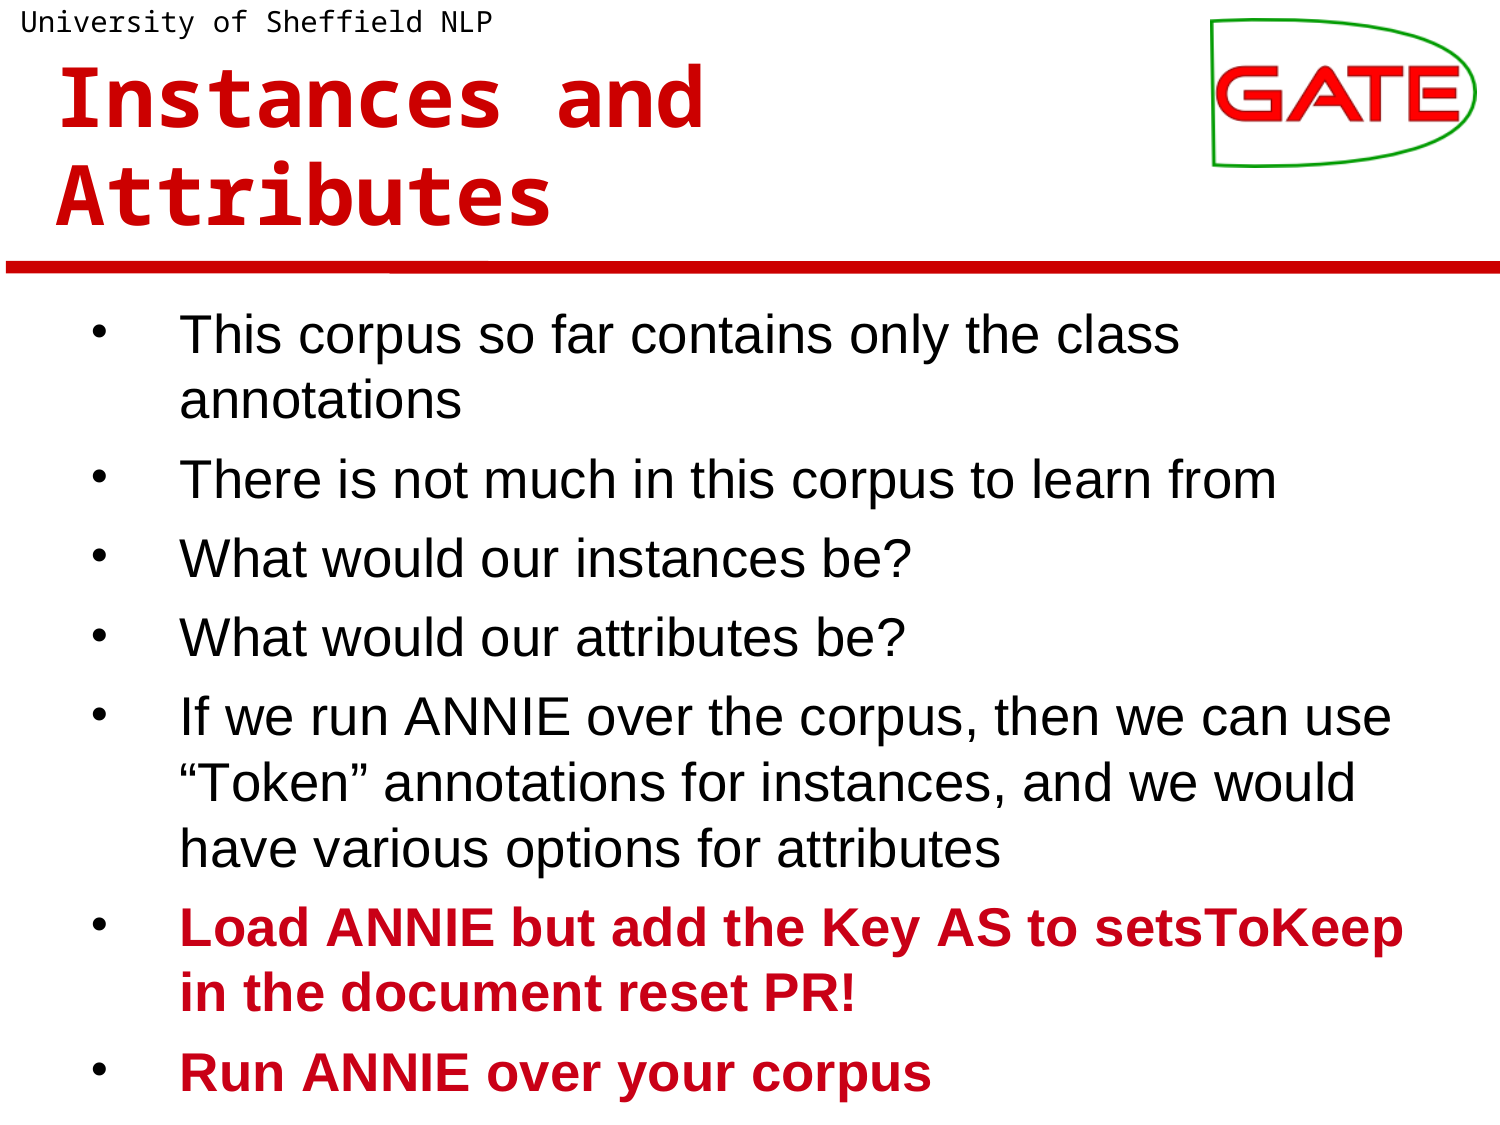

# Instances and Attributes
This corpus so far contains only the class annotations
There is not much in this corpus to learn from
What would our instances be?
What would our attributes be?
If we run ANNIE over the corpus, then we can use “Token” annotations for instances, and we would have various options for attributes
Load ANNIE but add the Key AS to setsToKeep in the document reset PR!
Run ANNIE over your corpus